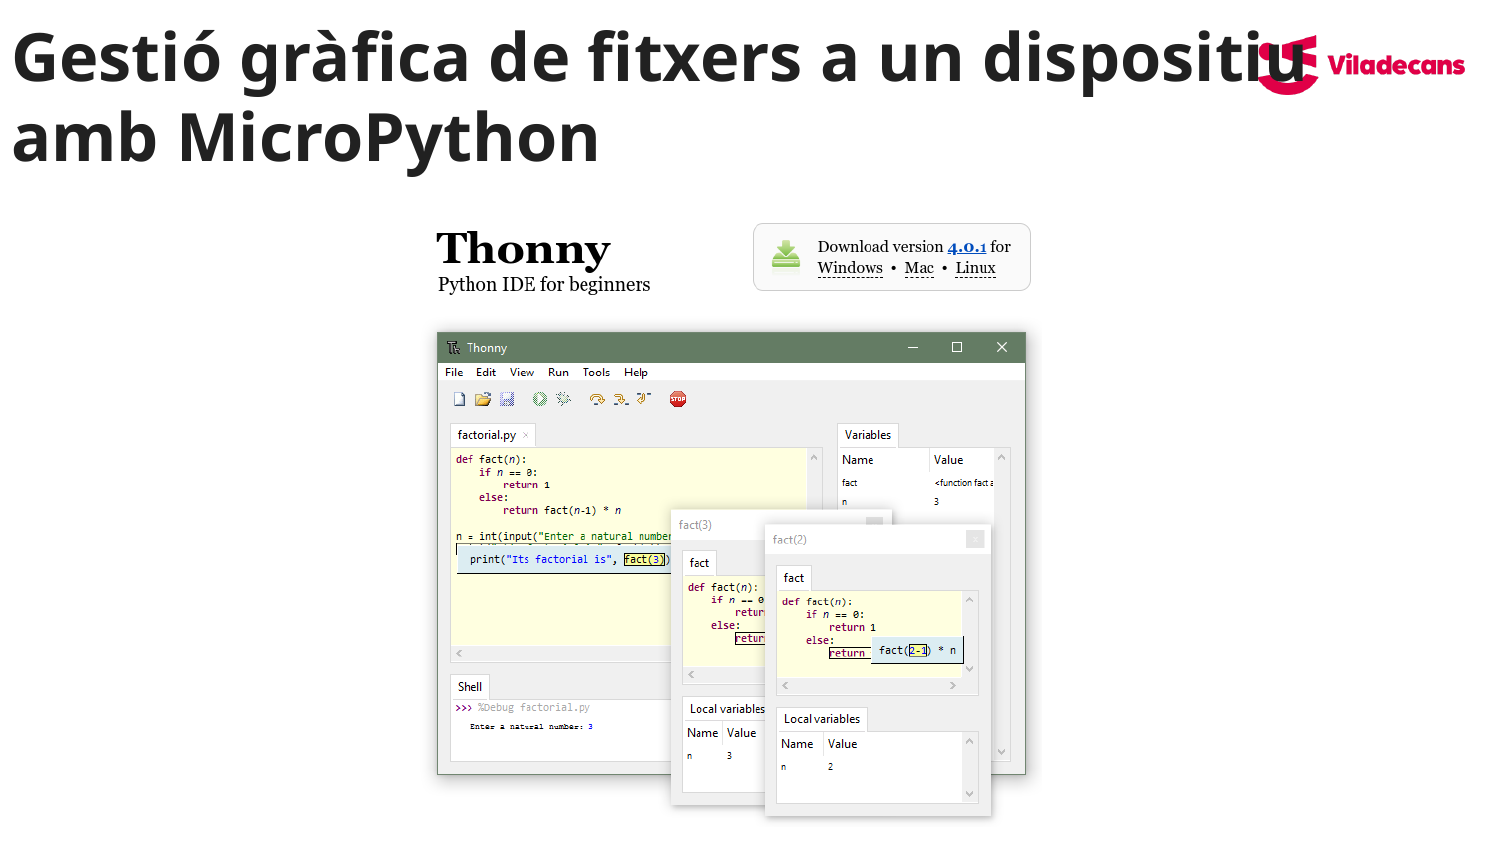

# Gestió gràfica de fitxers a un dispositiu amb MicroPython